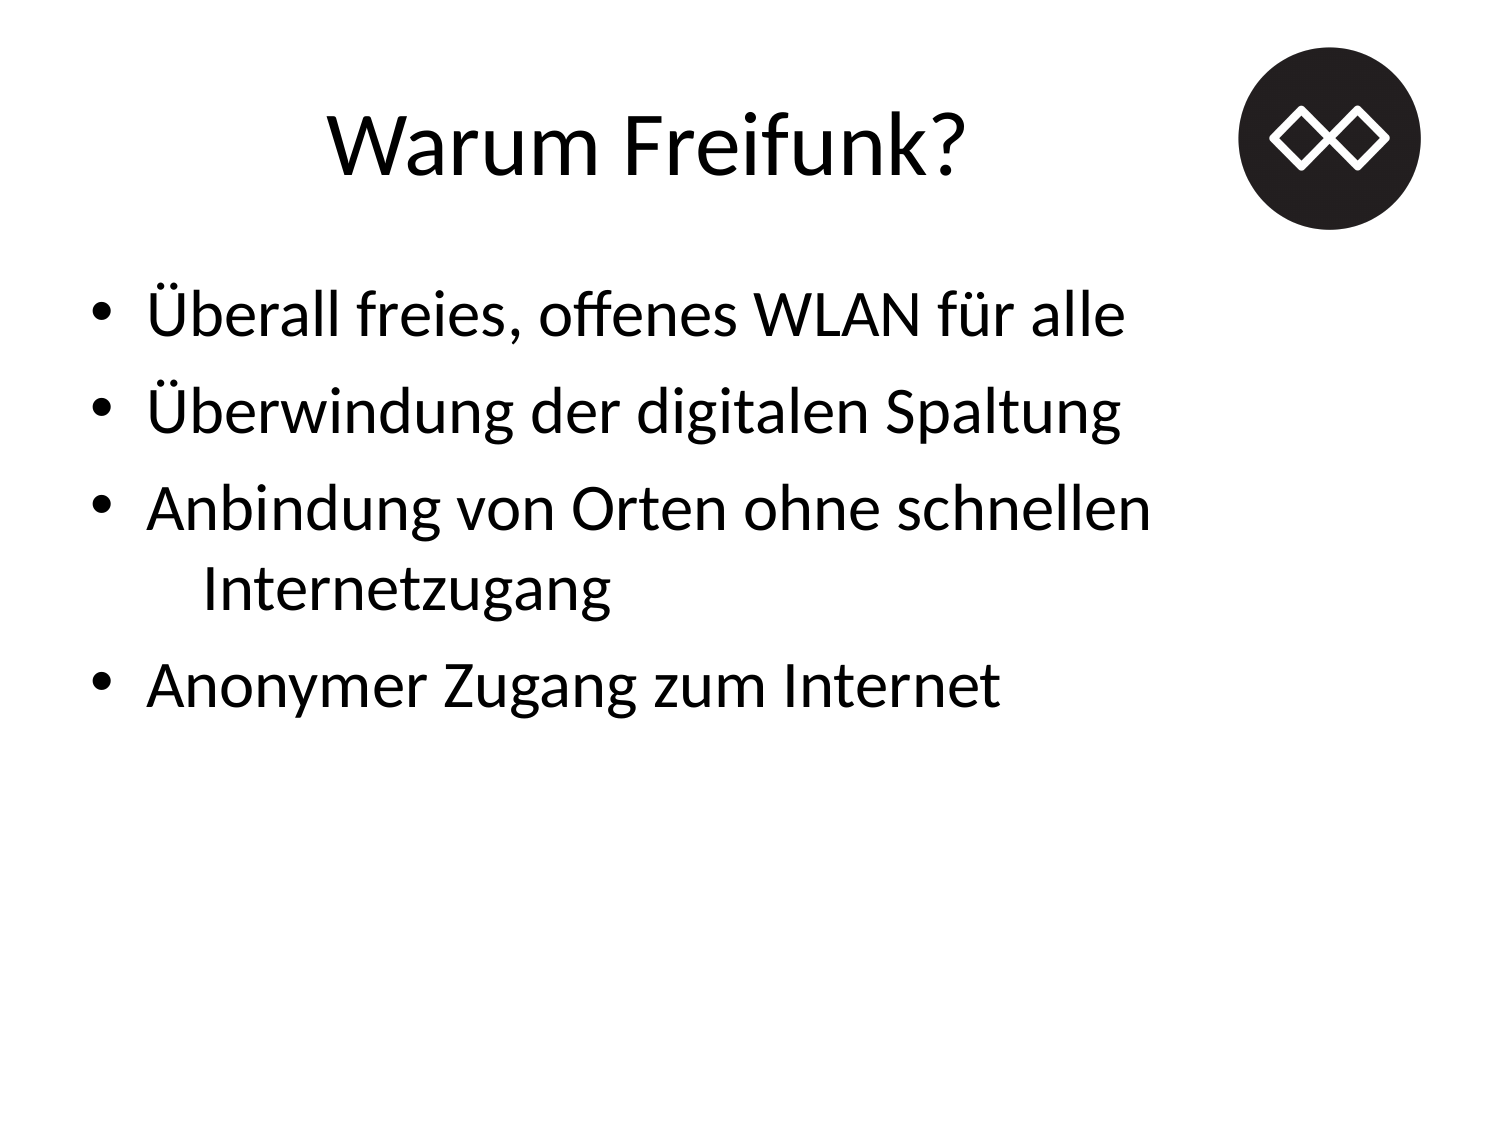

# Warum Freifunk?
Überall freies, offenes WLAN für alle
Überwindung der digitalen Spaltung
Anbindung von Orten ohne schnellen Internetzugang
Anonymer Zugang zum Internet